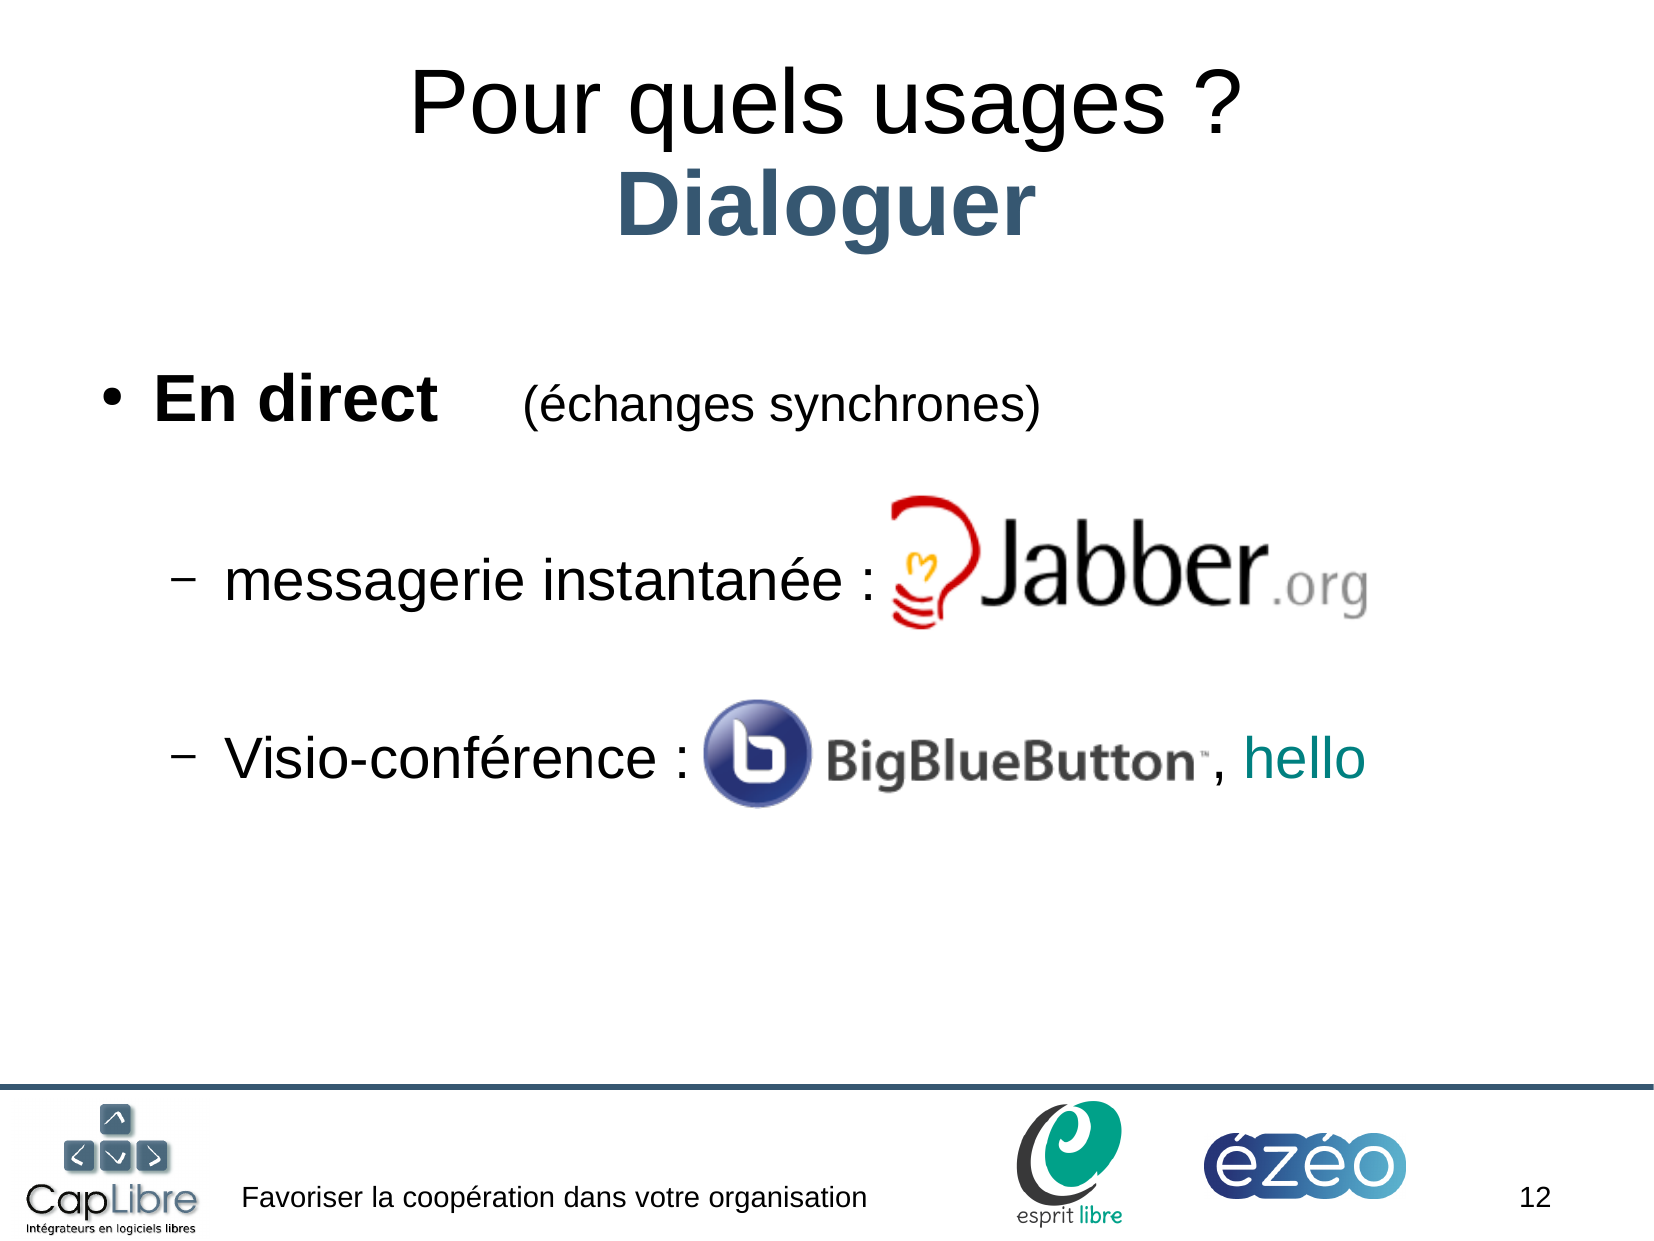

Pour quels usages ?
Dialoguer
# En direct 	(échanges synchrones)
messagerie instantanée :
Visio-conférence : , hello
Favoriser la coopération dans votre organisation